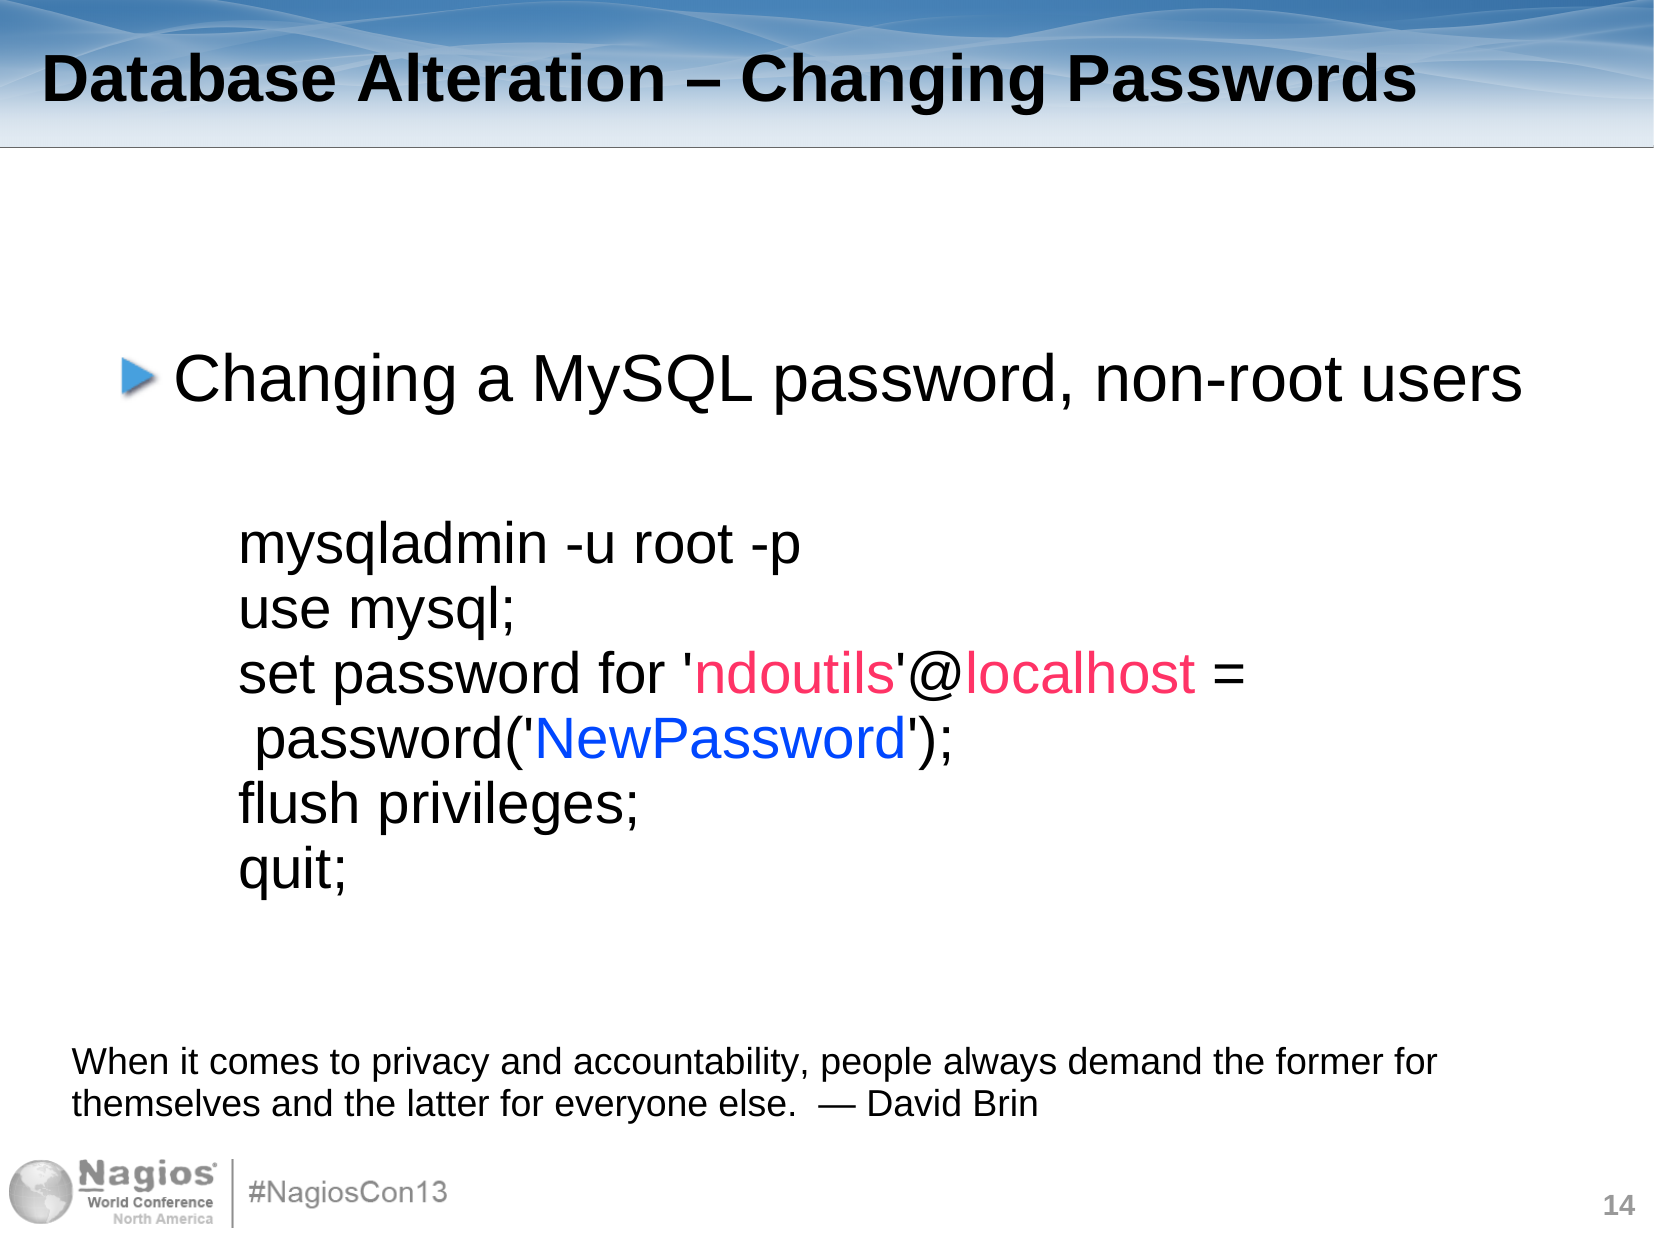

# Database Alteration – Changing Passwords
Changing a MySQL password, non-root users
 mysqladmin -u root -p
 use mysql;
 set password for 'ndoutils'@localhost =
 password('NewPassword');
 flush privileges;
 quit;
When it comes to privacy and accountability, people always demand the former for themselves and the latter for everyone else. — David Brin
14